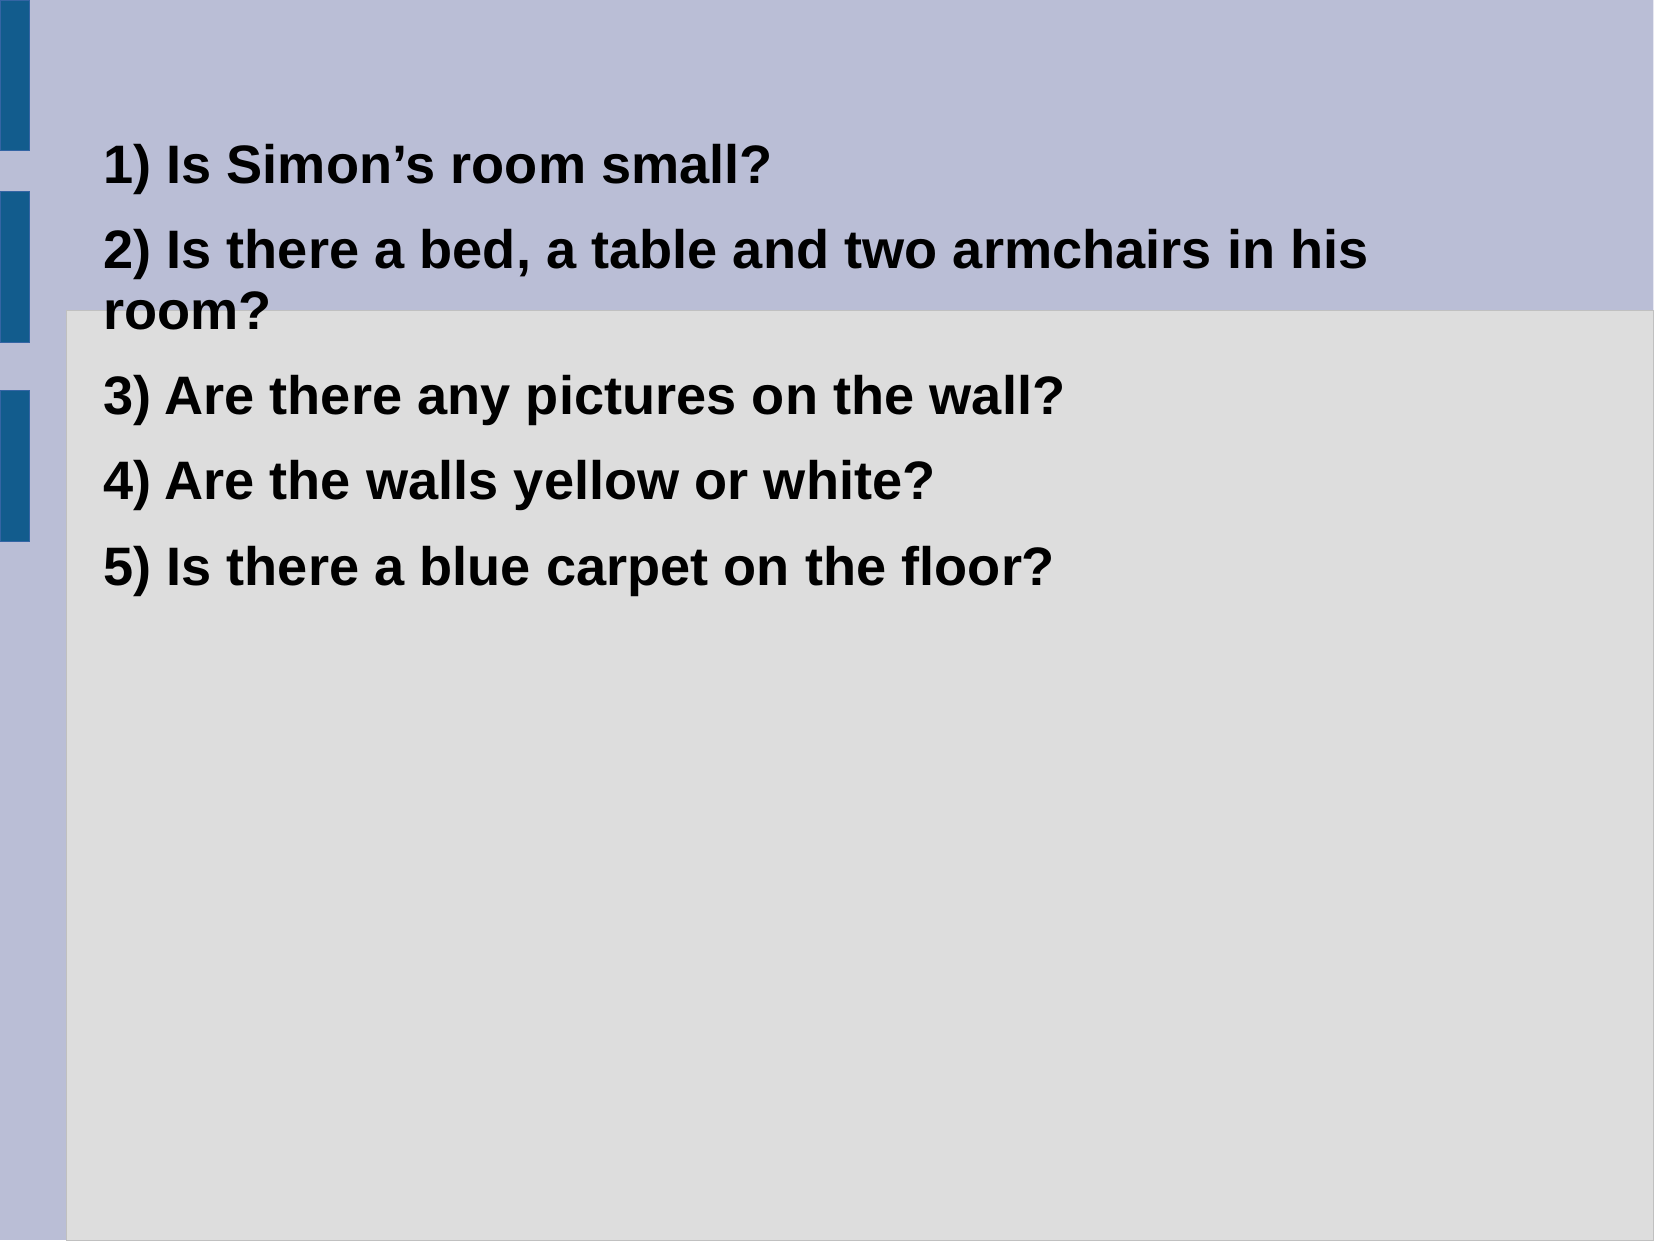

1) Is Simon’s room small?
2) Is there a bed, a table and two armchairs in his room?
3) Are there any pictures on the wall?
4) Are the walls yellow or white?
5) Is there a blue carpet on the floor?